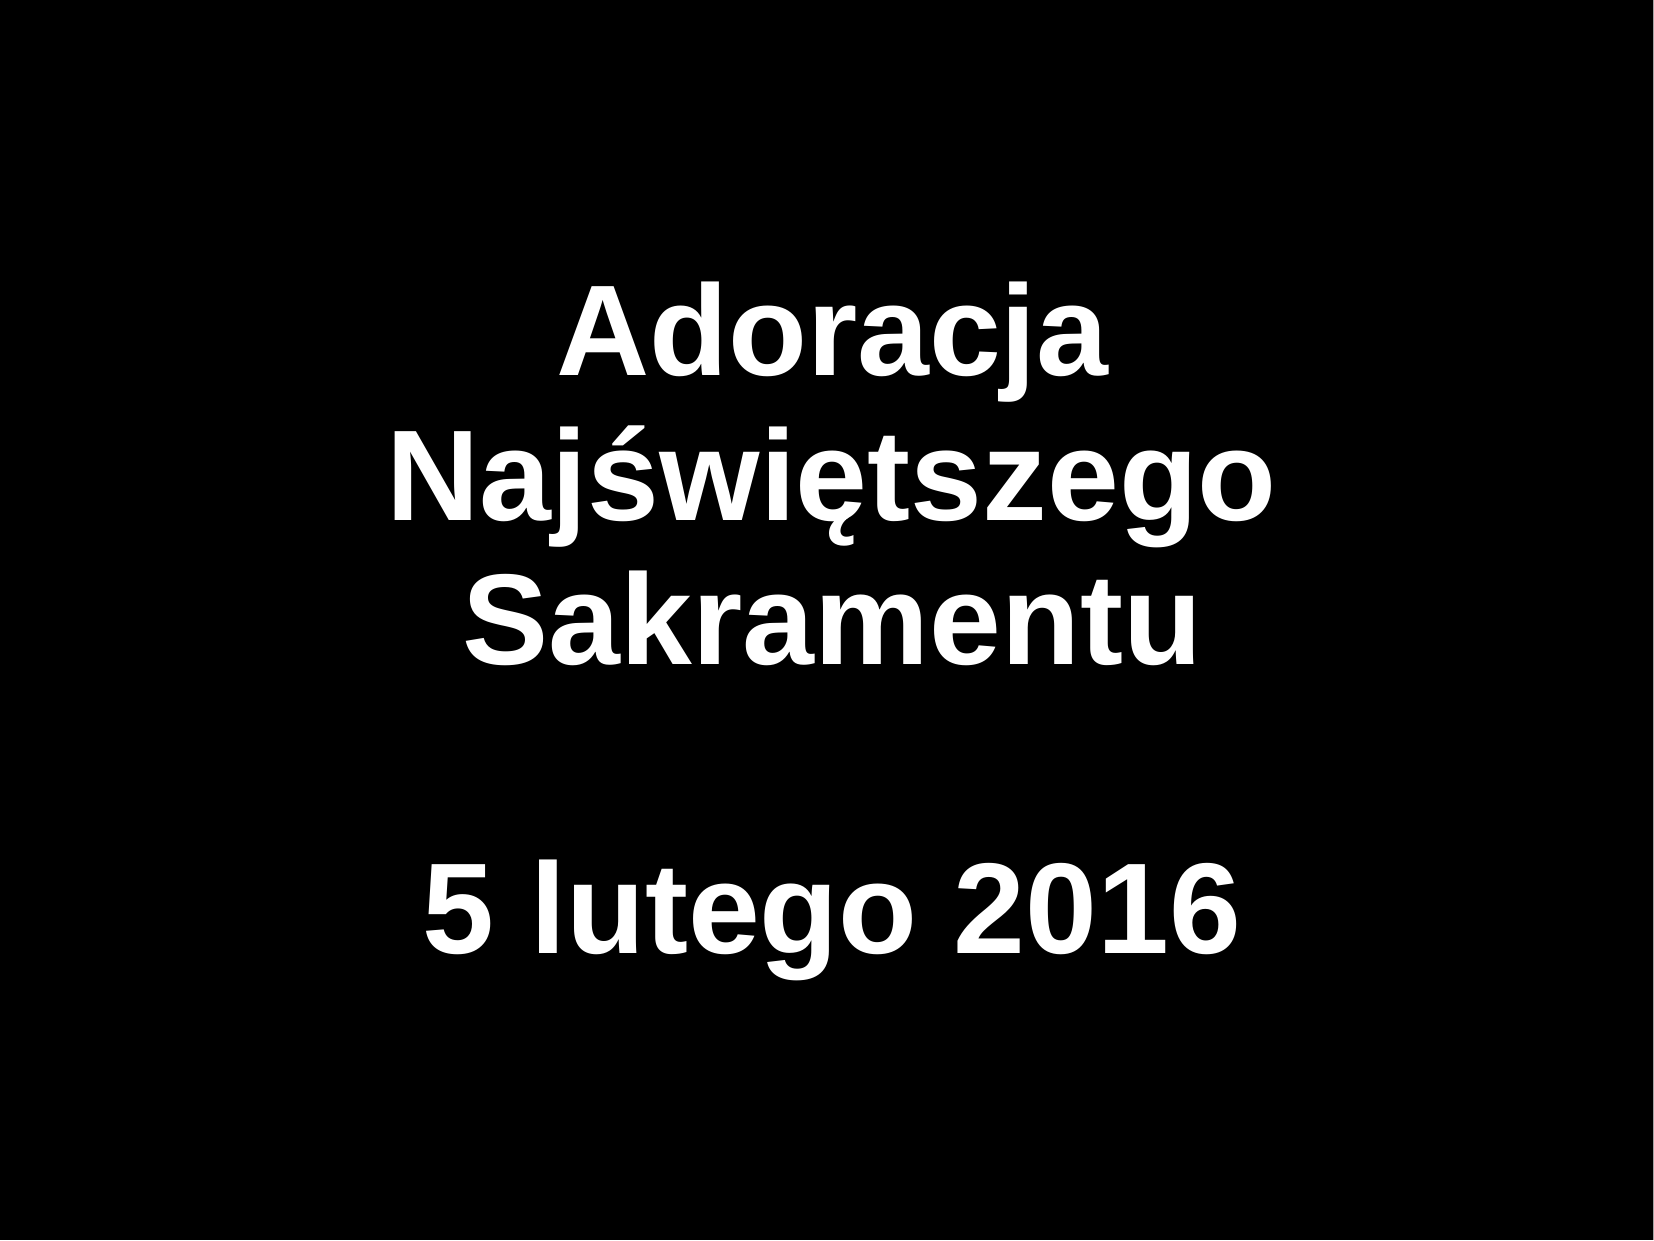

# Adoracja
Najświętszego Sakramentu
5 lutego 2016